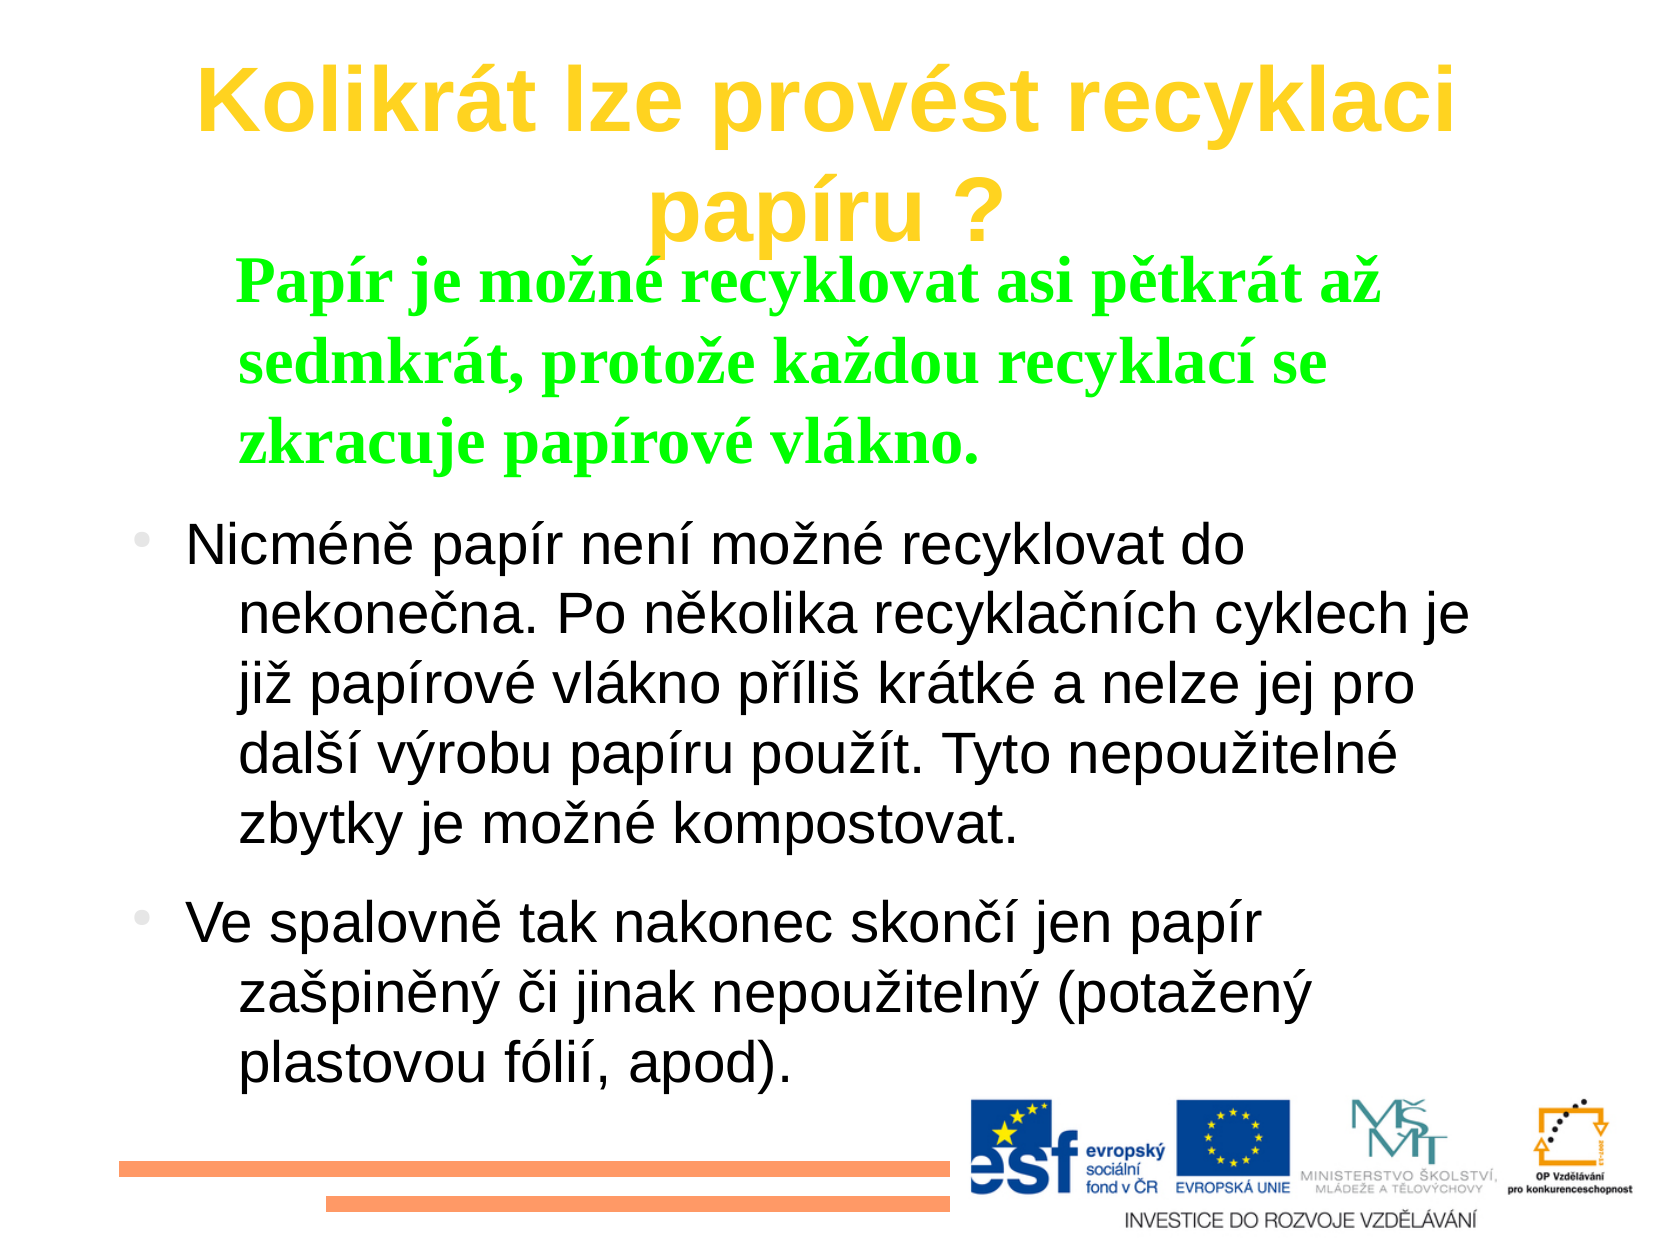

# Kolikrát lze provést recyklaci papíru ?
 Papír je možné recyklovat asi pětkrát až sedmkrát, protože každou recyklací se zkracuje papírové vlákno.
Nicméně papír není možné recyklovat do nekonečna. Po několika recyklačních cyklech je již papírové vlákno příliš krátké a nelze jej pro další výrobu papíru použít. Tyto nepoužitelné zbytky je možné kompostovat.
Ve spalovně tak nakonec skončí jen papír zašpiněný či jinak nepoužitelný (potažený plastovou fólií, apod).